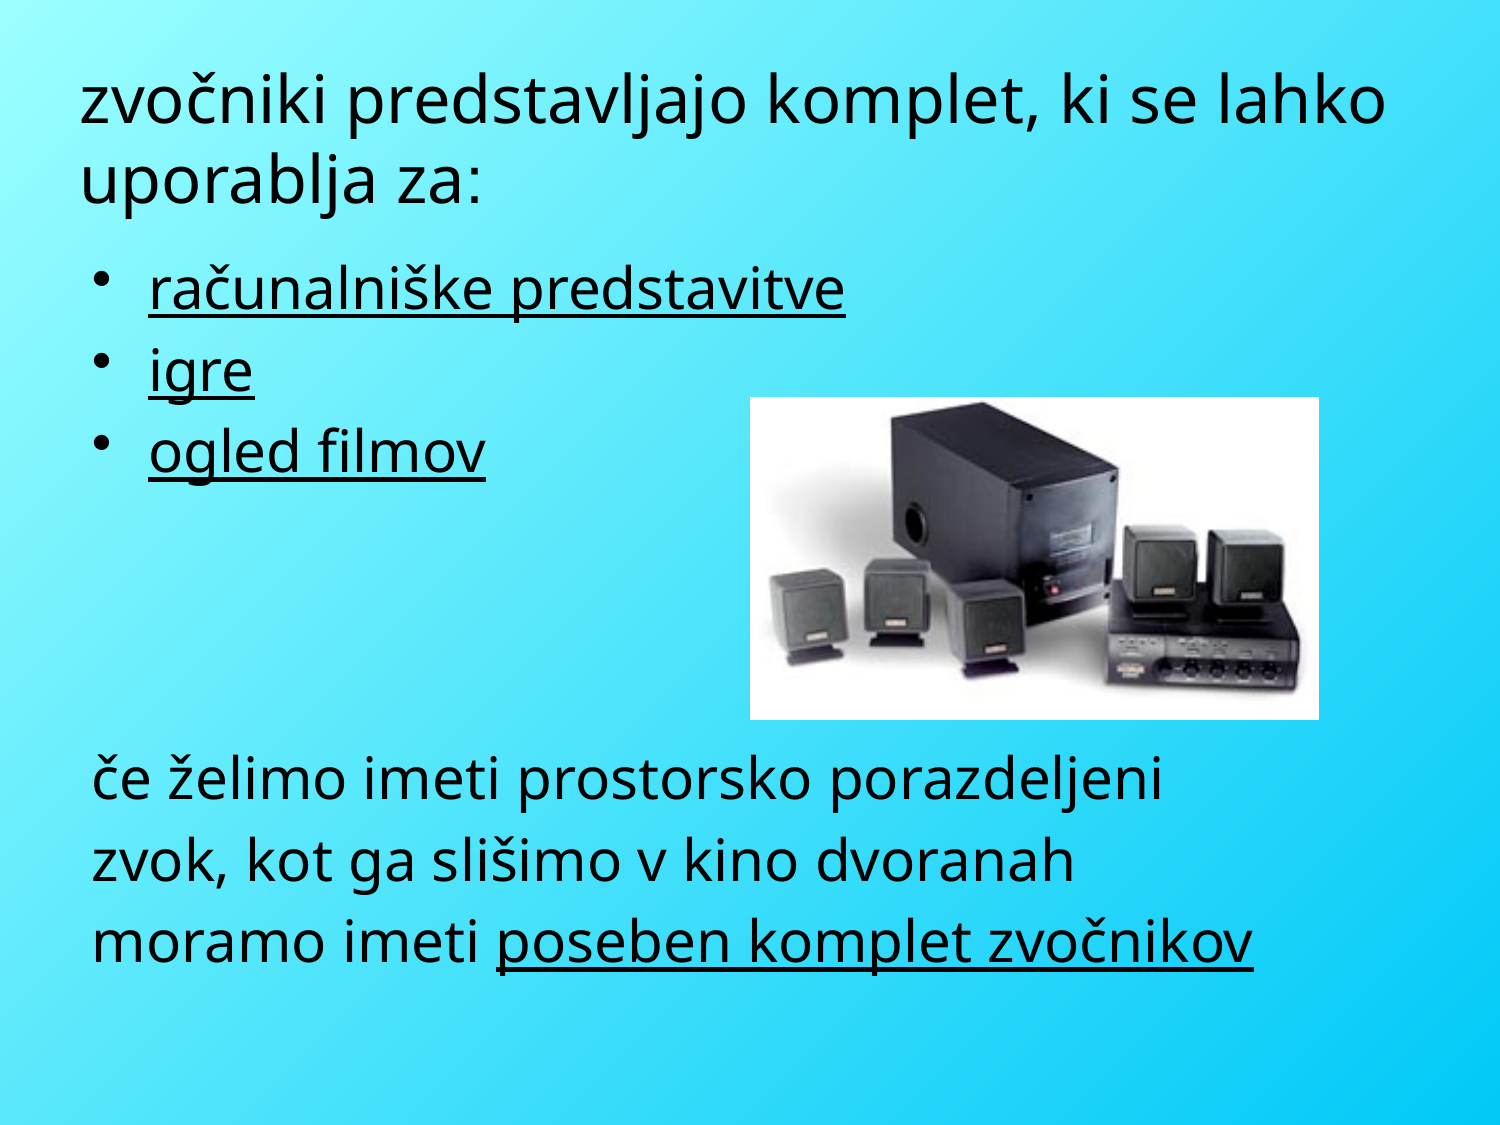

# zvočniki predstavljajo komplet, ki se lahko uporablja za:
računalniške predstavitve
igre
ogled filmov
če želimo imeti prostorsko porazdeljeni
zvok, kot ga slišimo v kino dvoranah
moramo imeti poseben komplet zvočnikov